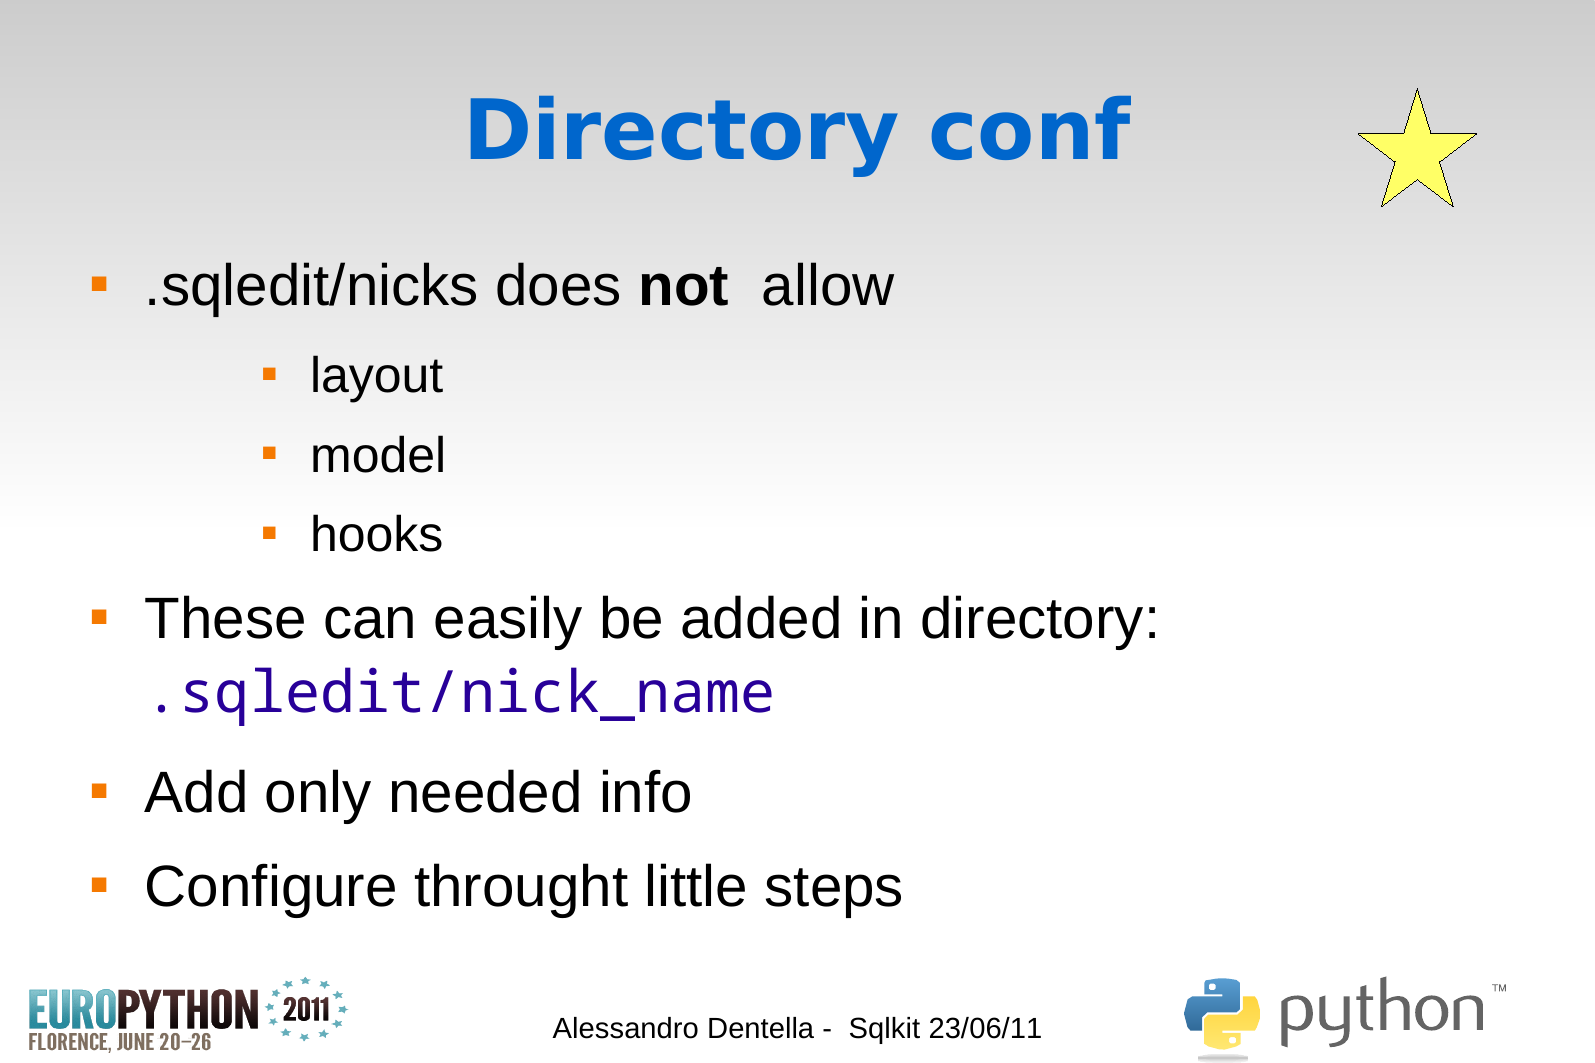

# Directory conf
.sqledit/nicks does not allow
layout
model
hooks
These can easily be added in directory:
.sqledit/nick_name
Add only needed info
Configure throught little steps